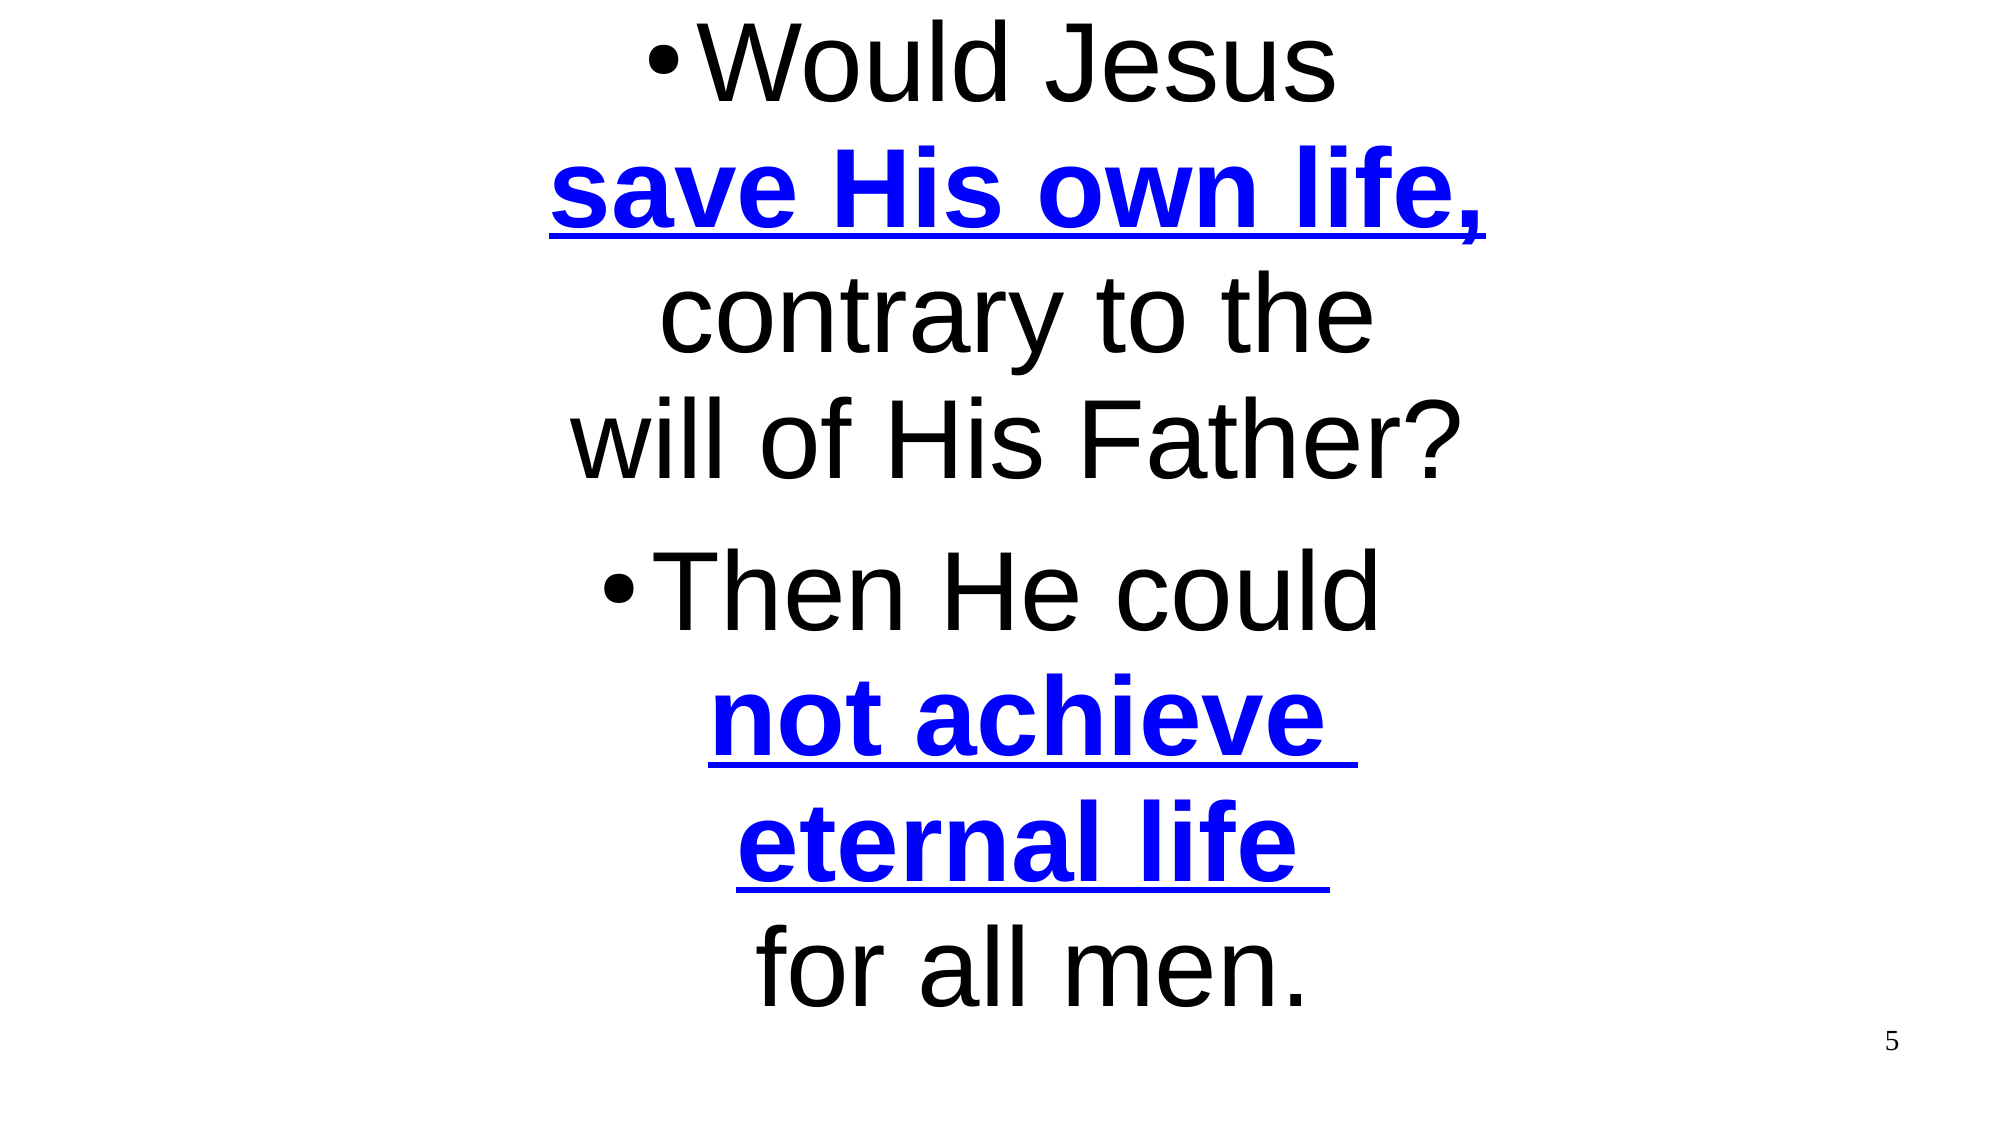

# Would Jesus save His own life, contrary to the will of His Father?
Then He could
not achieve
eternal life
for all men.
5